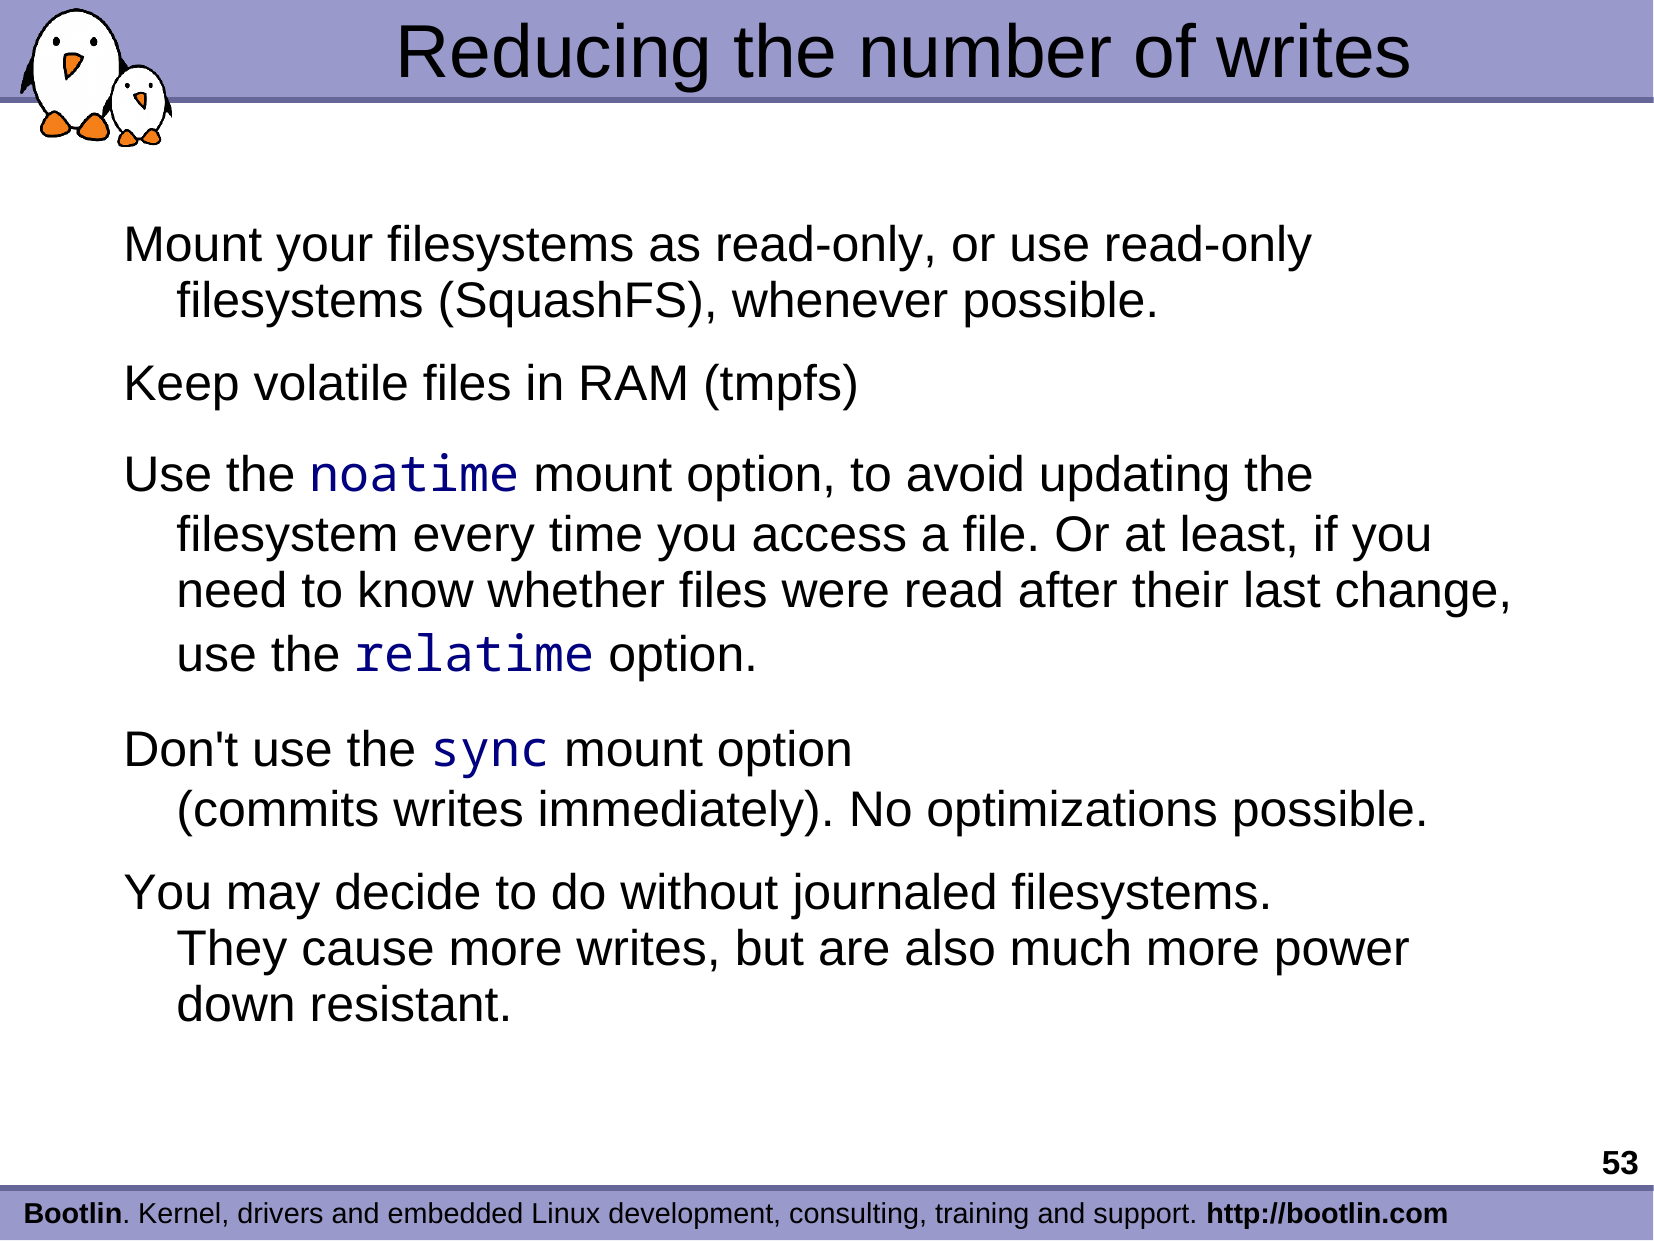

# Reducing the number of writes
Mount your filesystems as read-only, or use read-only filesystems (SquashFS), whenever possible.
Keep volatile files in RAM (tmpfs)
Use the noatime mount option, to avoid updating the filesystem every time you access a file. Or at least, if you need to know whether files were read after their last change, use the relatime option.
Don't use the sync mount option
(commits writes immediately). No optimizations possible.
You may decide to do without journaled filesystems.
They cause more writes, but are also much more power down resistant.